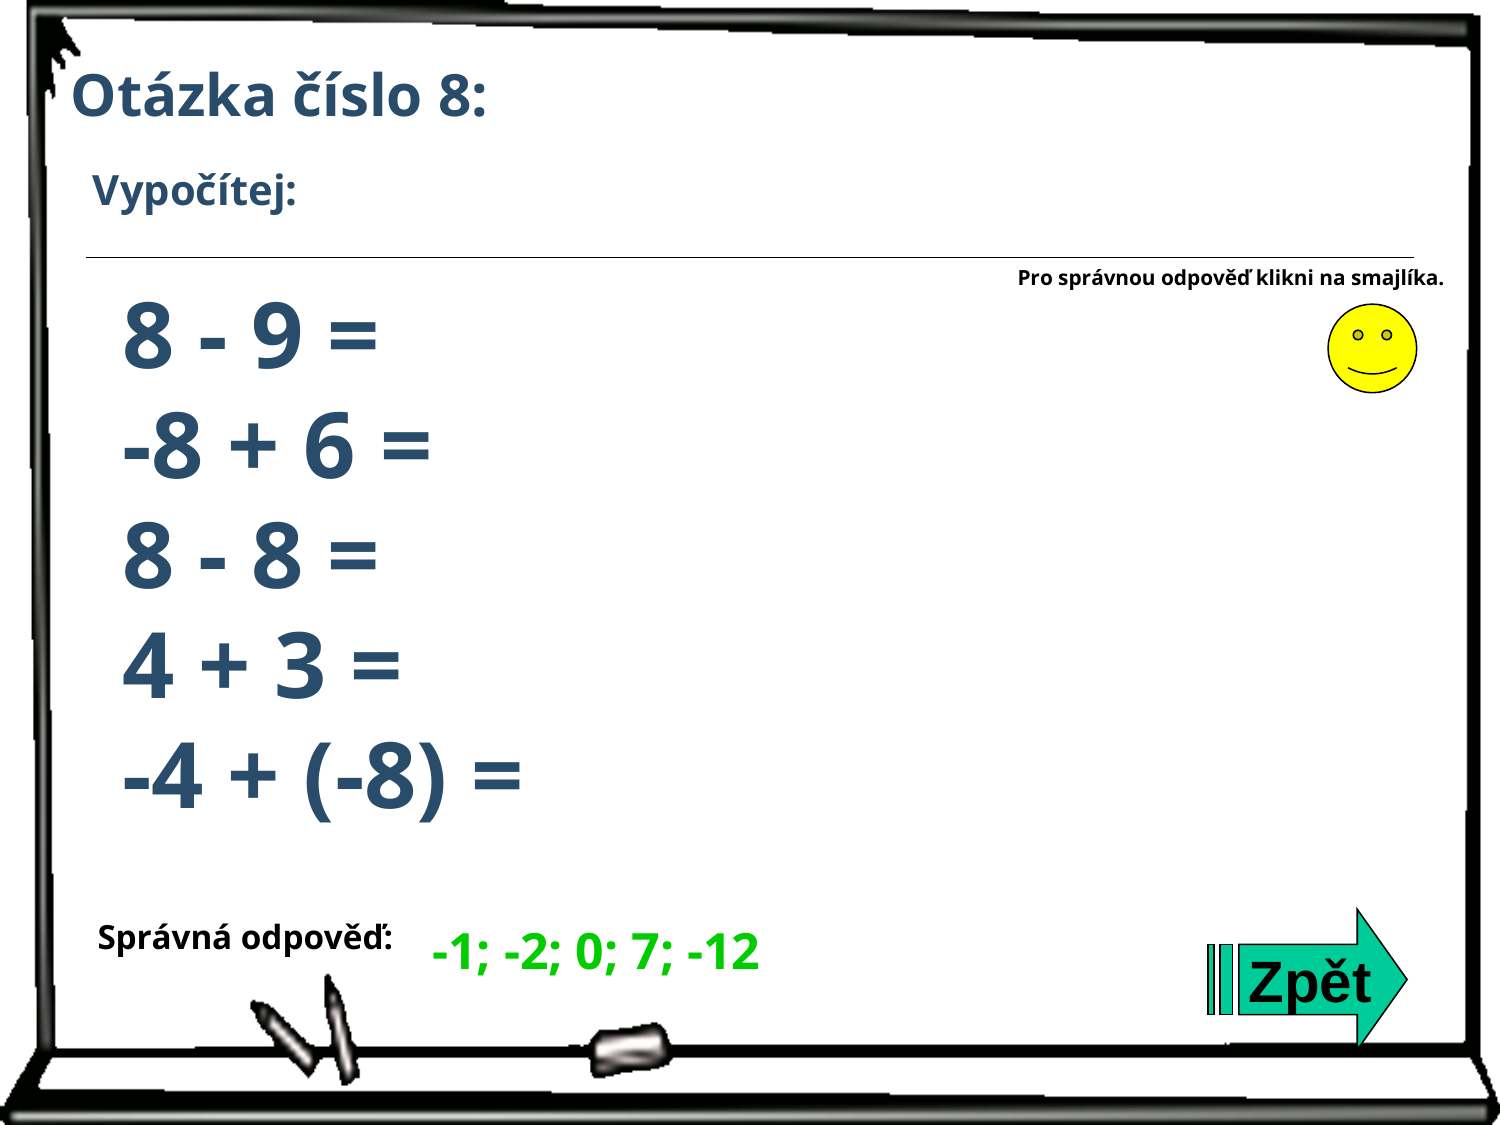

Otázka číslo 8:
Vypočítej:
Pro správnou odpověď klikni na smajlíka.
8 - 9 =      
-8 + 6 =      
8 - 8 =      
4 + 3 =      
-4 + (-8) =
Správná odpověď:
-1; -2; 0; 7; -12
Zpět